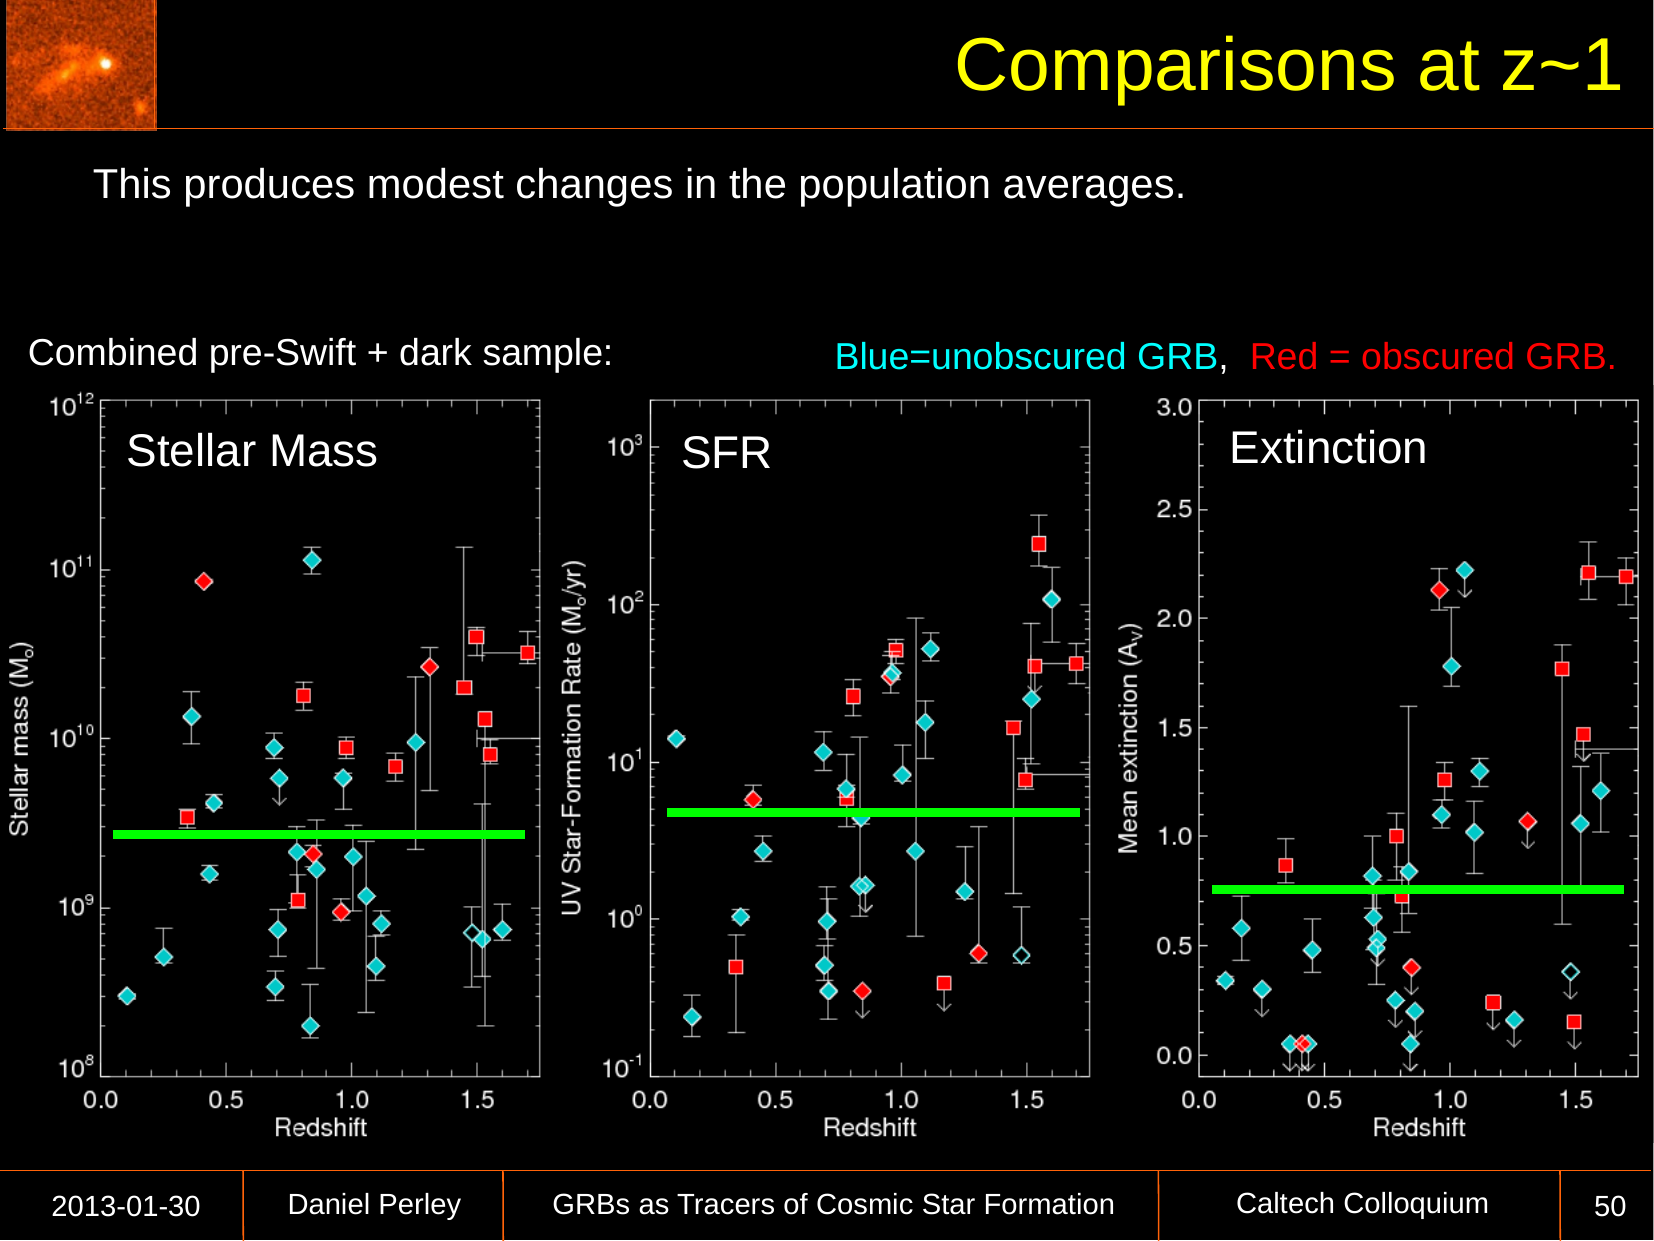

# Comparisons at z~1
This produces modest changes in the population averages.
Combined pre-Swift + dark sample:
Blue=unobscured GRB, Red = obscured GRB.
Extinction
Stellar Mass
SFR
2013-01-30
50